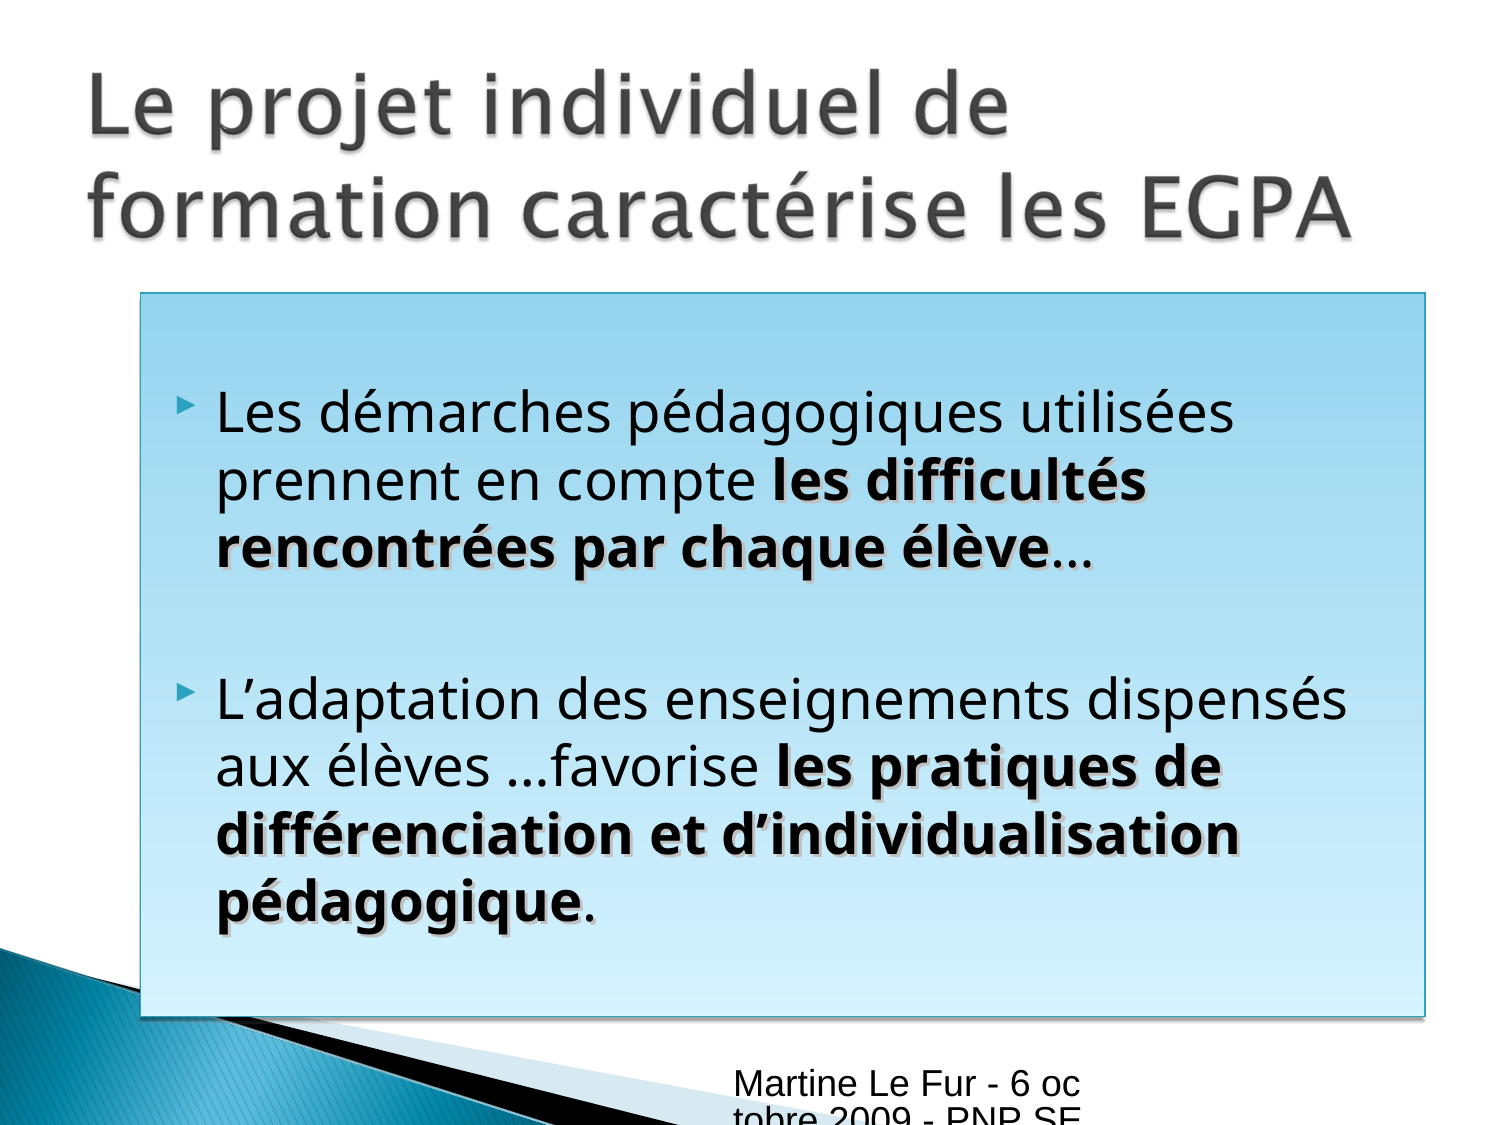

# Les démarches pédagogiques utilisées prennent en compte les difficultés rencontrées par chaque élève…
L’adaptation des enseignements dispensés aux élèves …favorise les pratiques de différenciation et d’individualisation pédagogique.
Martine Le Fur - 6 octobre 2009 - PNP SEGPA